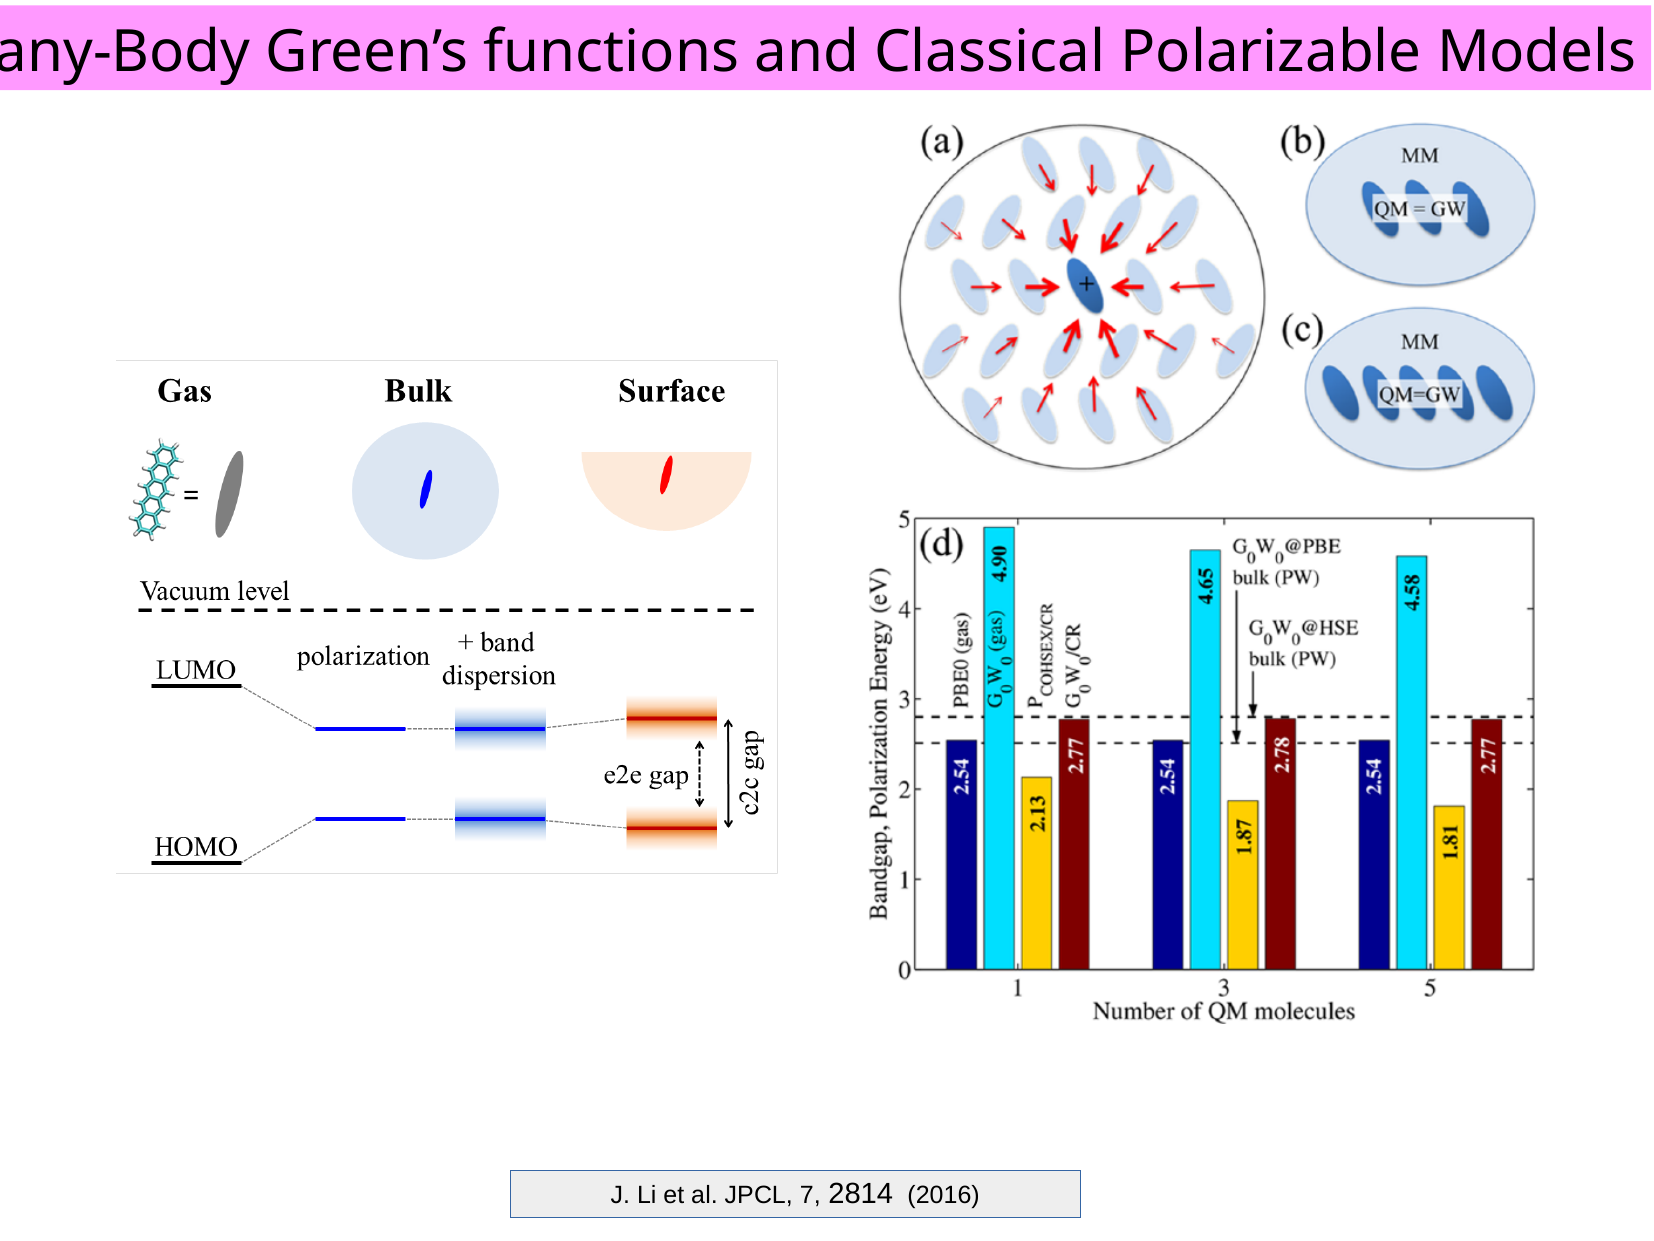

Many-Body Green’s functions and Classical Polarizable Models
J. Li et al. JPCL, 7, 2814 (2016)